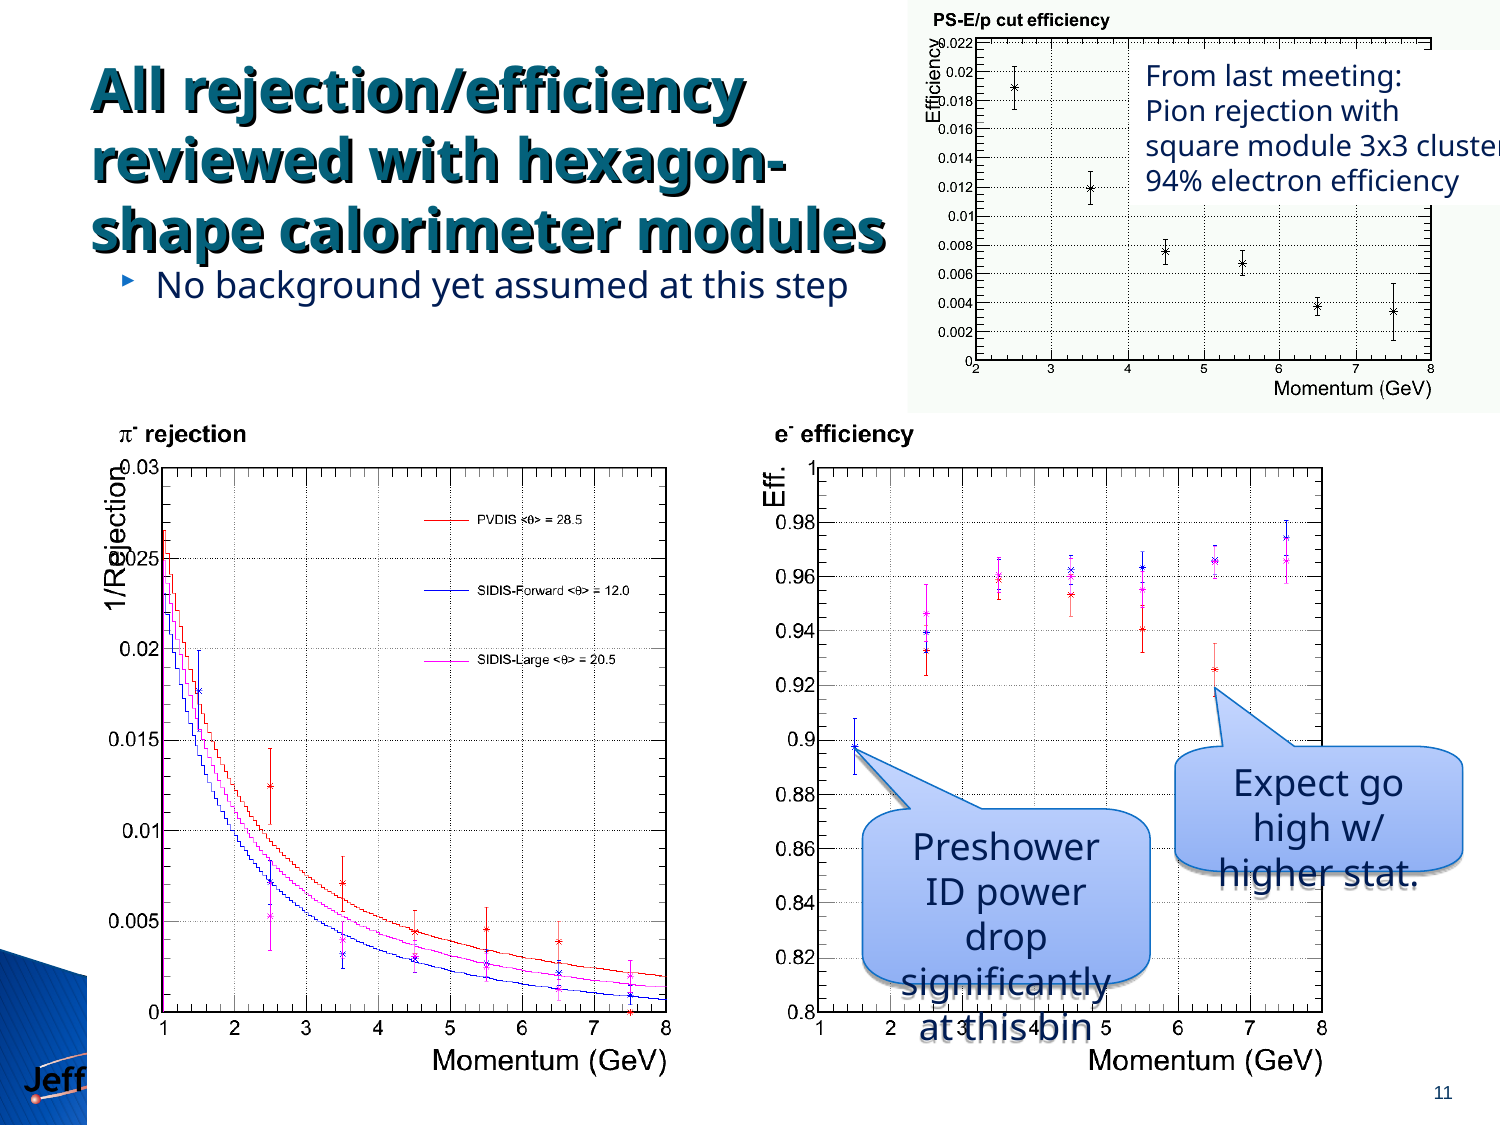

All rejection/efficiency reviewed with hexagon-shape calorimeter modules
From last meeting:
Pion rejection with
square module 3x3 clustering
94% electron efficiency
# No background yet assumed at this step
Expect go high w/ higher stat.
Preshower ID power drop significantly at this bin
SoLID Collaboration Meeting
11